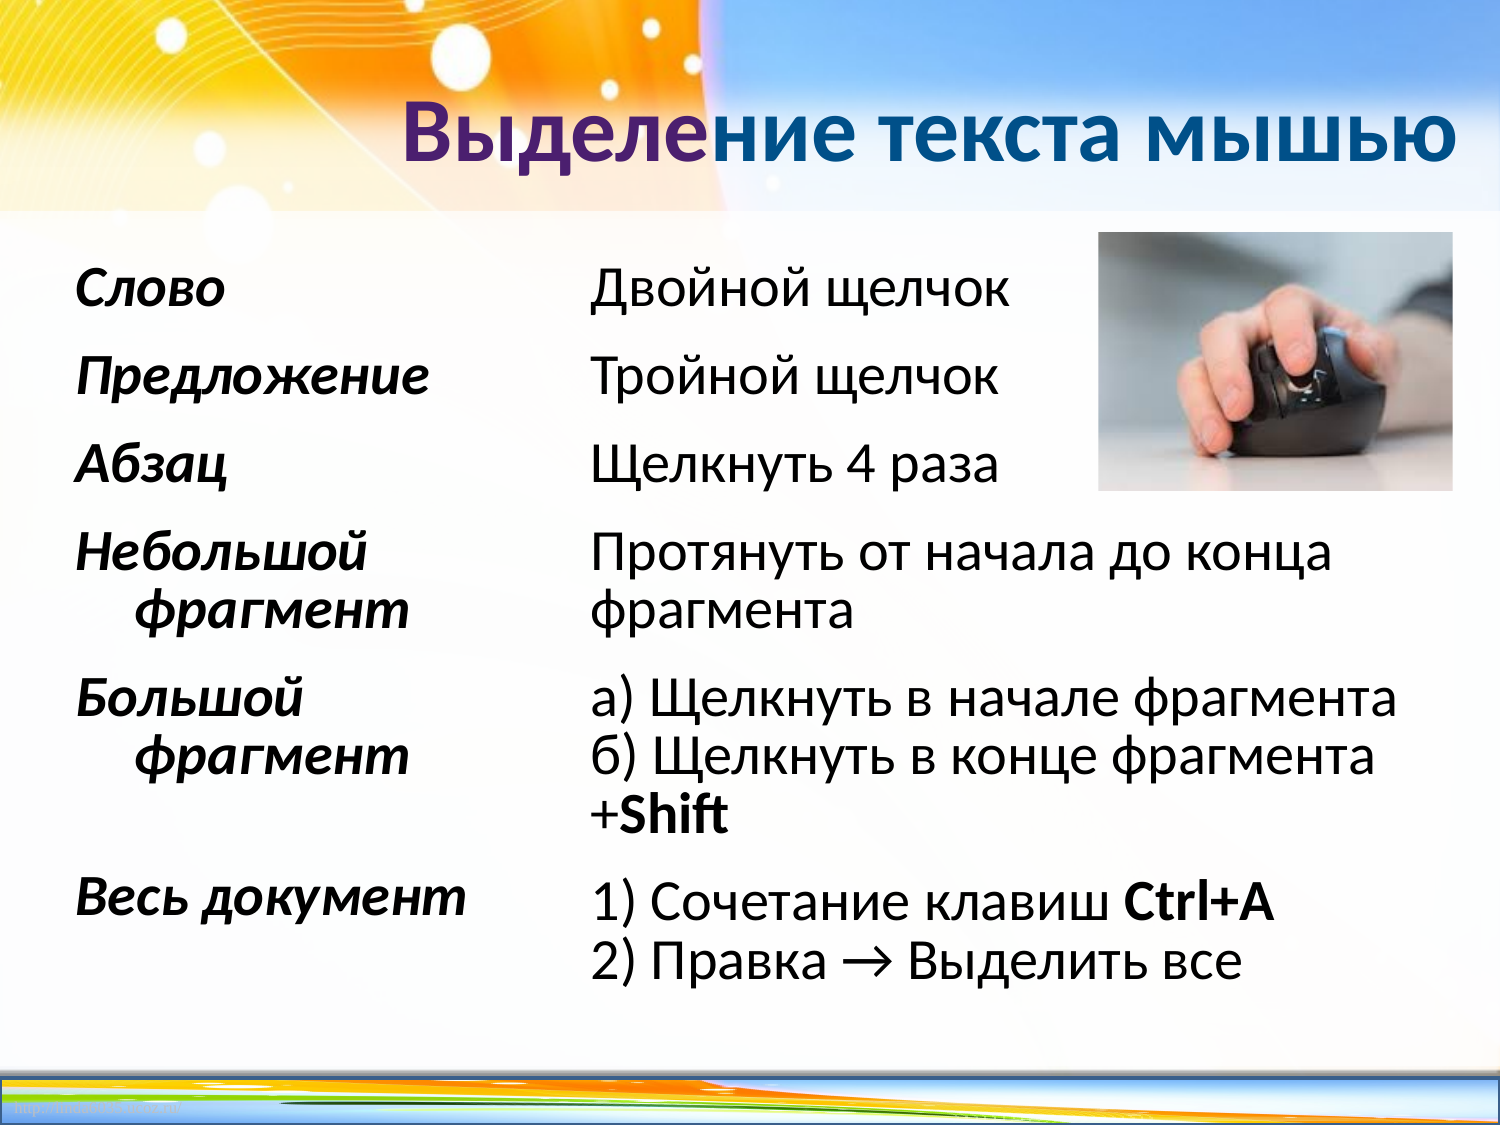

# Выделение текста мышью
Слово
Предложение
Абзац
Небольшой фрагмент
Большой фрагмент
Весь документ
Двойной щелчок
Тройной щелчок
Щелкнуть 4 раза
Протянуть от начала до конца фрагмента
а) Щелкнуть в начале фрагмента
б) Щелкнуть в конце фрагмента +Shift
1) Сочетание клавиш Ctrl+A
2) Правка → Выделить все